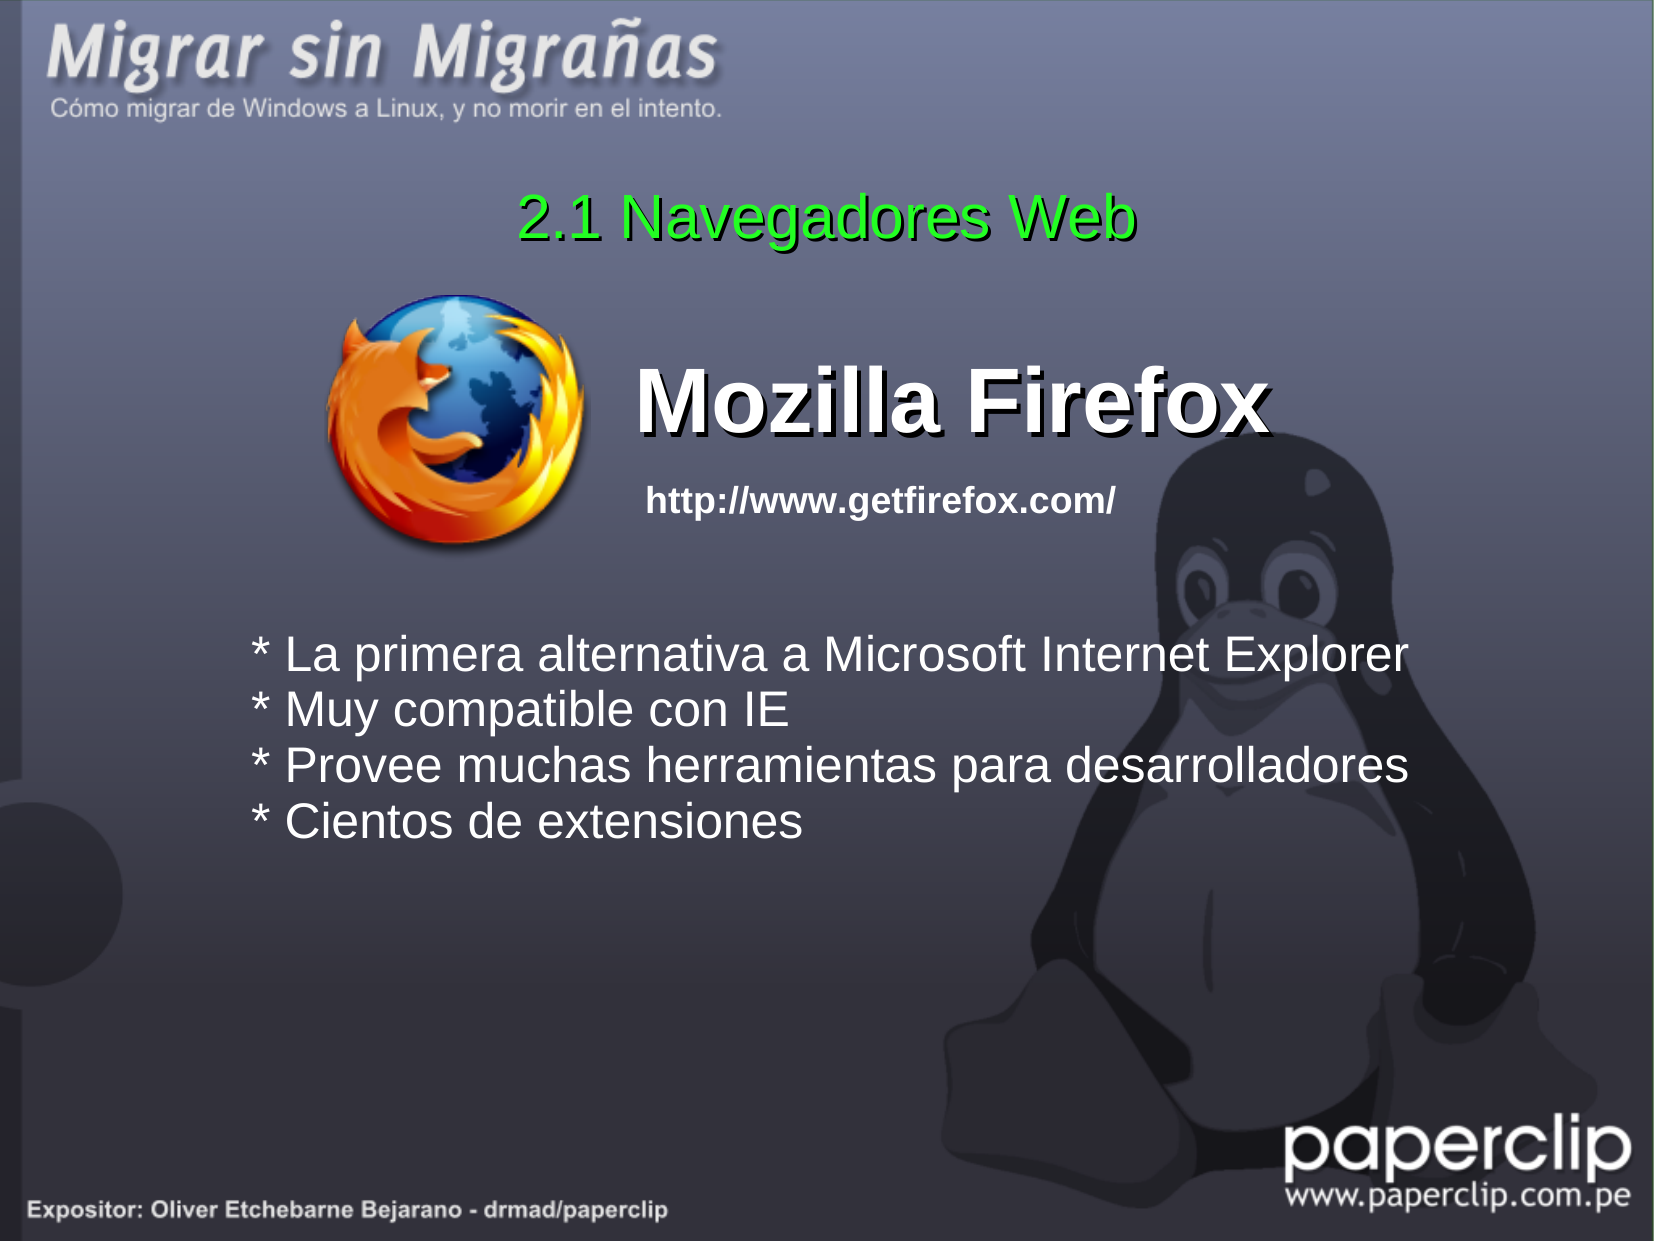

# 2.1 Navegadores Web
Mozilla Firefox
http://www.getfirefox.com/
* La primera alternativa a Microsoft Internet Explorer
* Muy compatible con IE
* Provee muchas herramientas para desarrolladores
* Cientos de extensiones